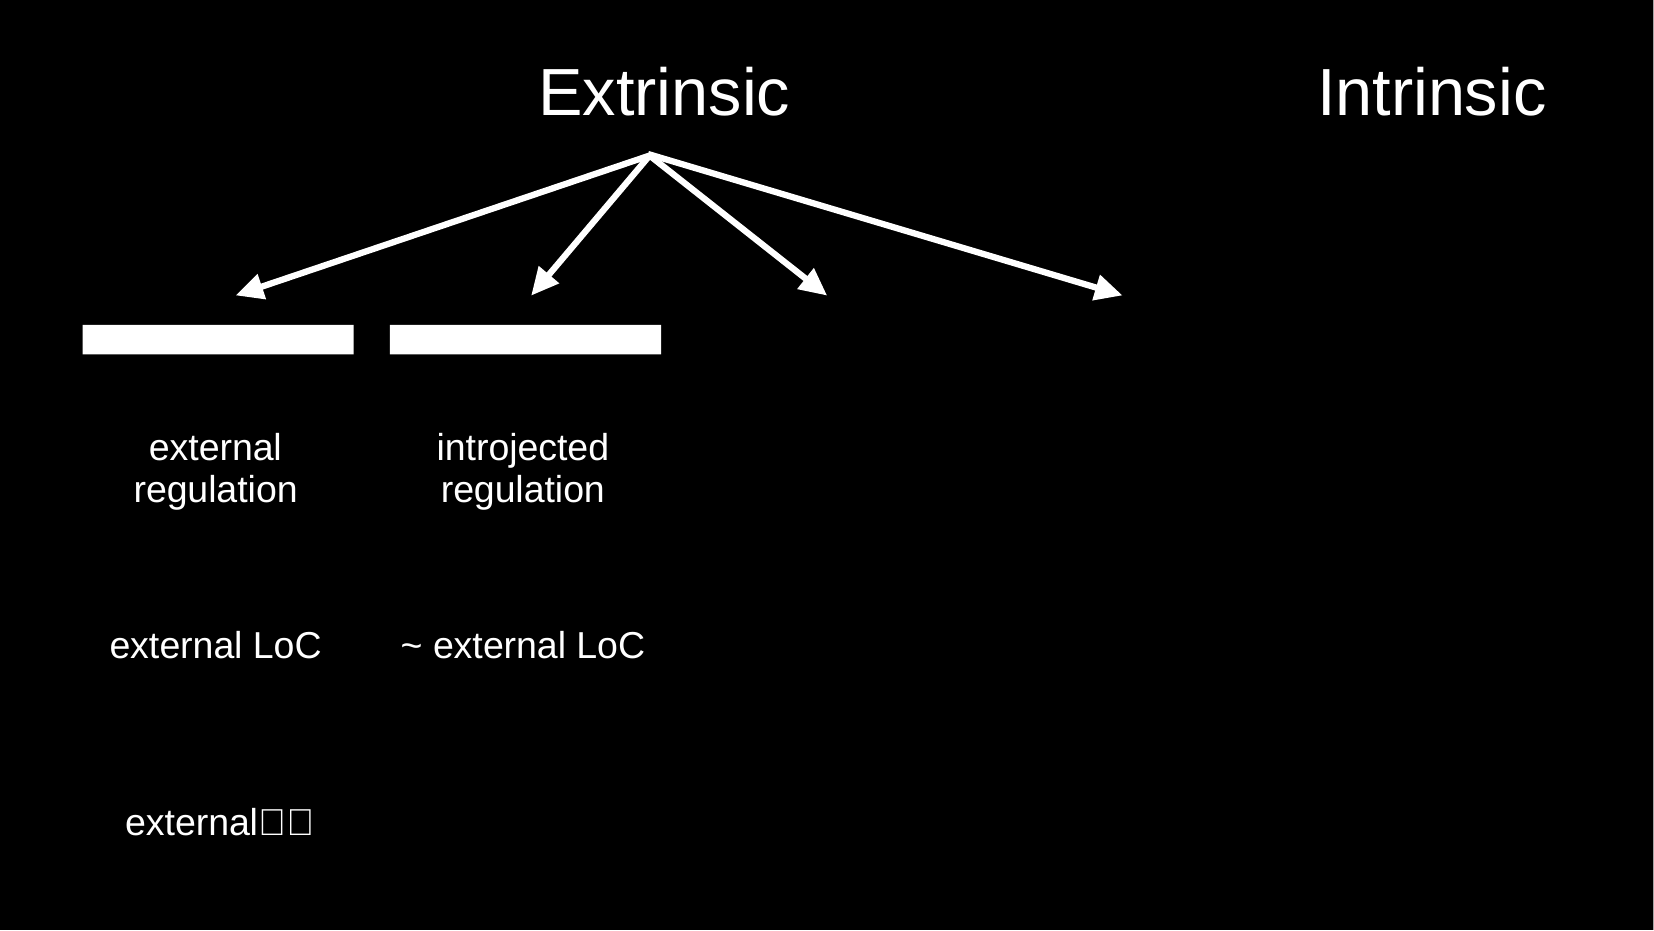

Extrinsic
# Intrinsic
external regulation
introjected regulation
external LoC
~ external LoC
external🥕🏒